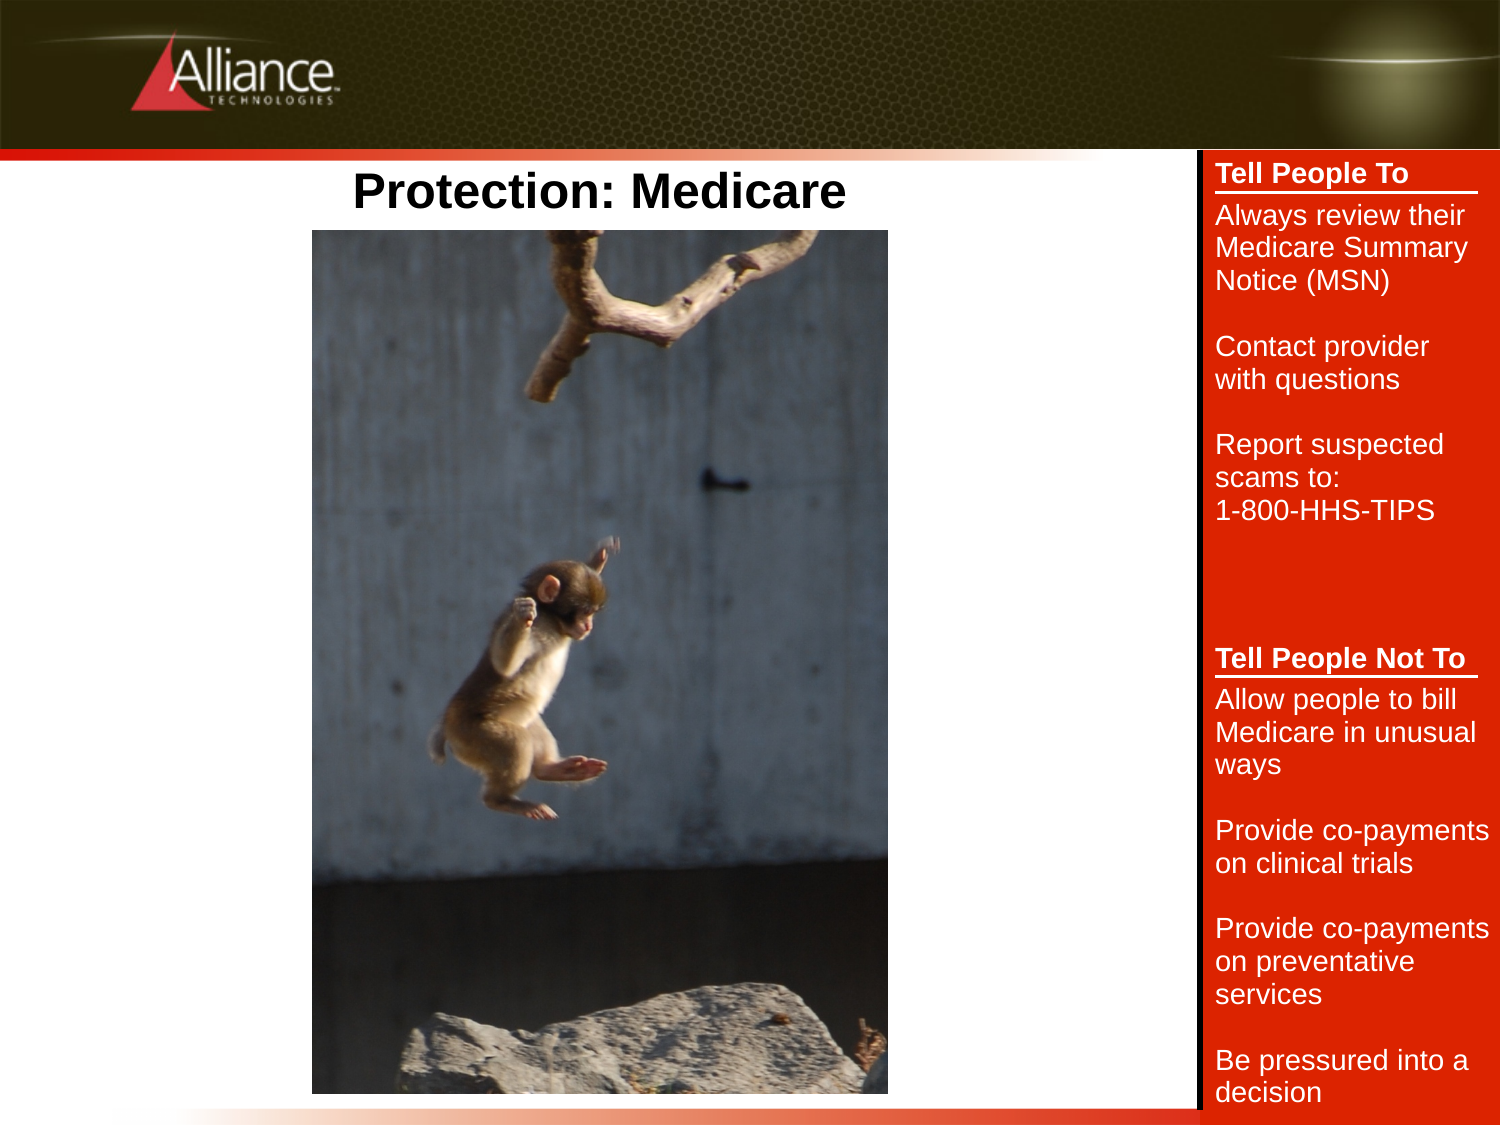

Tell People To
Protection: Medicare
Always review their Medicare Summary Notice (MSN)
Contact provider with questions
Report suspected scams to:
1-800-HHS-TIPS
Tell People Not To
Allow people to bill Medicare in unusual ways
Provide co-payments on clinical trials
Provide co-payments on preventative services
Be pressured into a decision